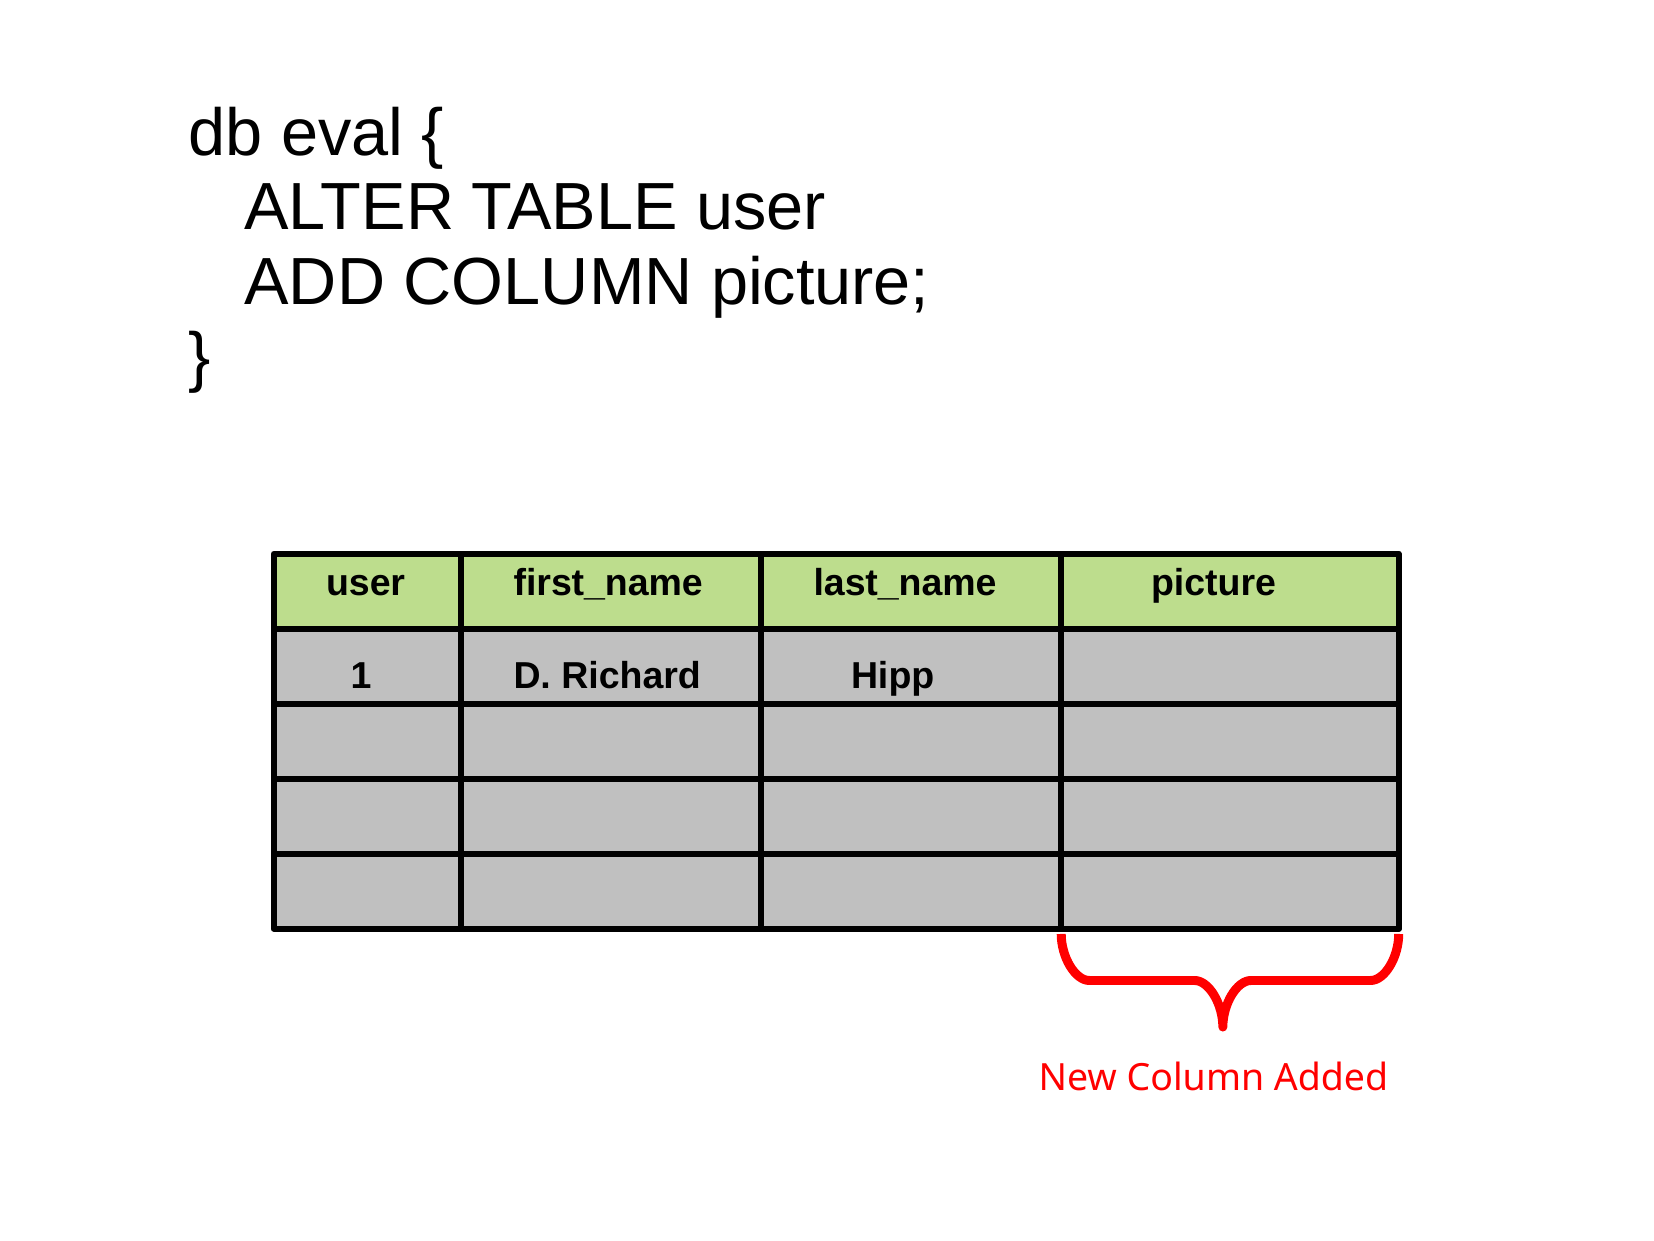

db eval {
 ALTER TABLE user
 ADD COLUMN picture;
}
user
first_name
last_name
picture
1
D. Richard
Hipp
New Column Added